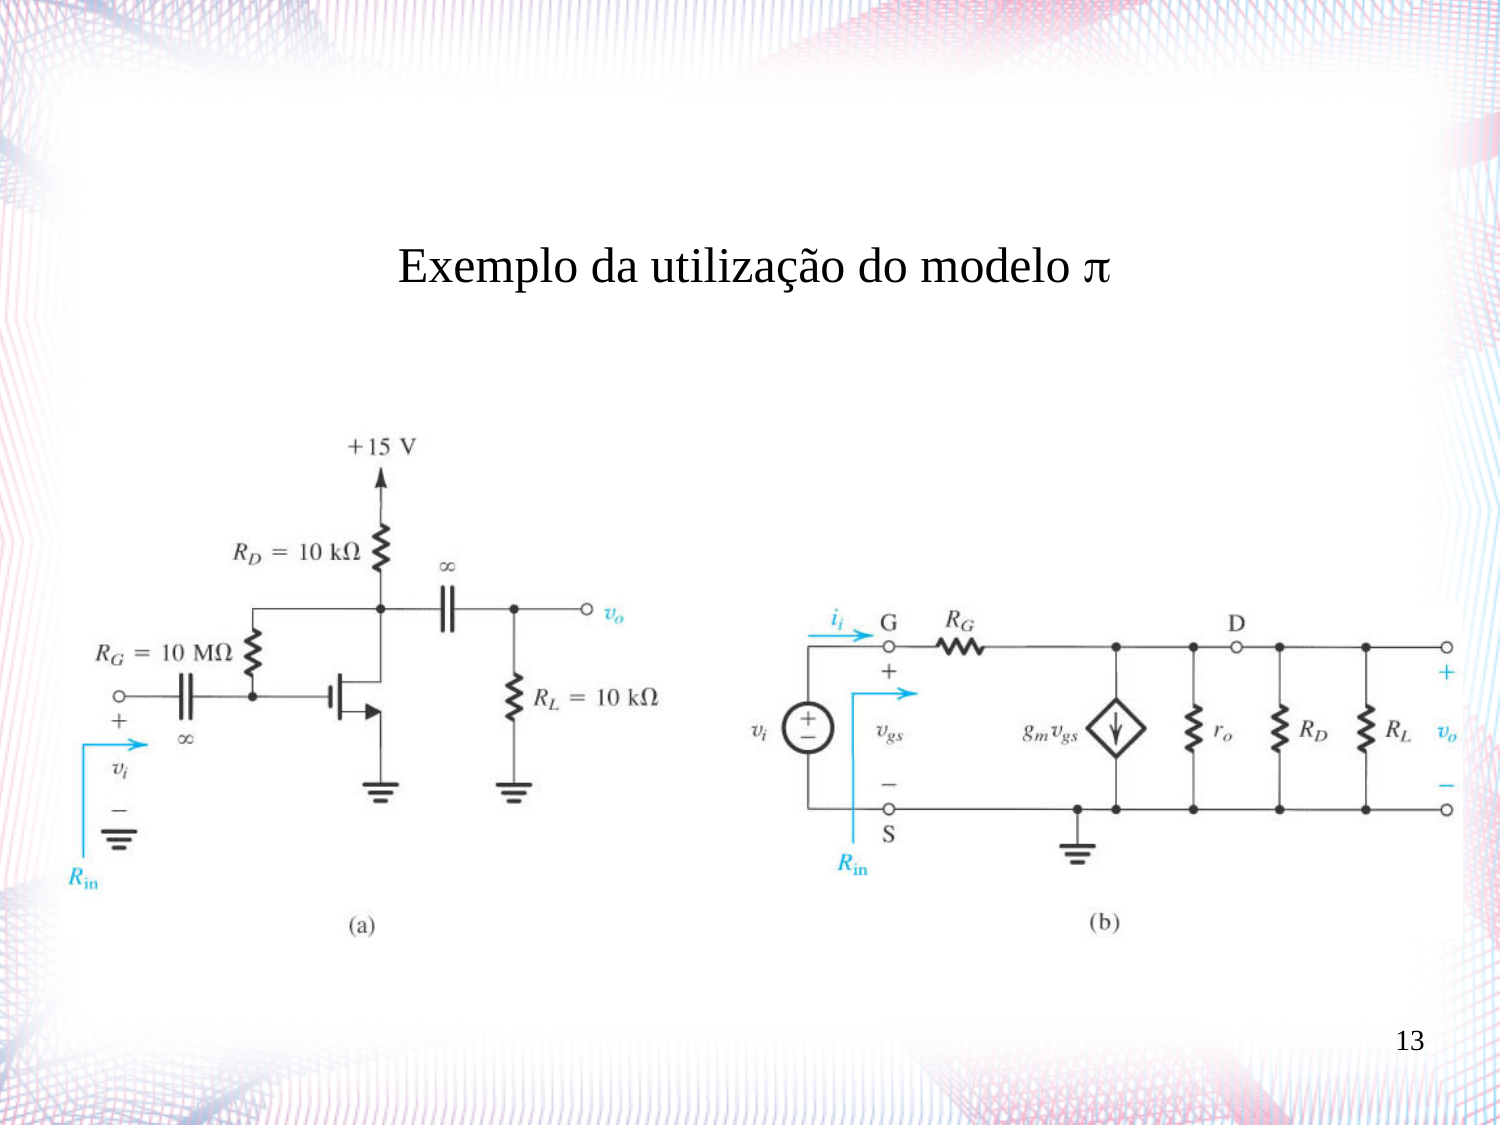

Exemplo da utilização do modelo p
13